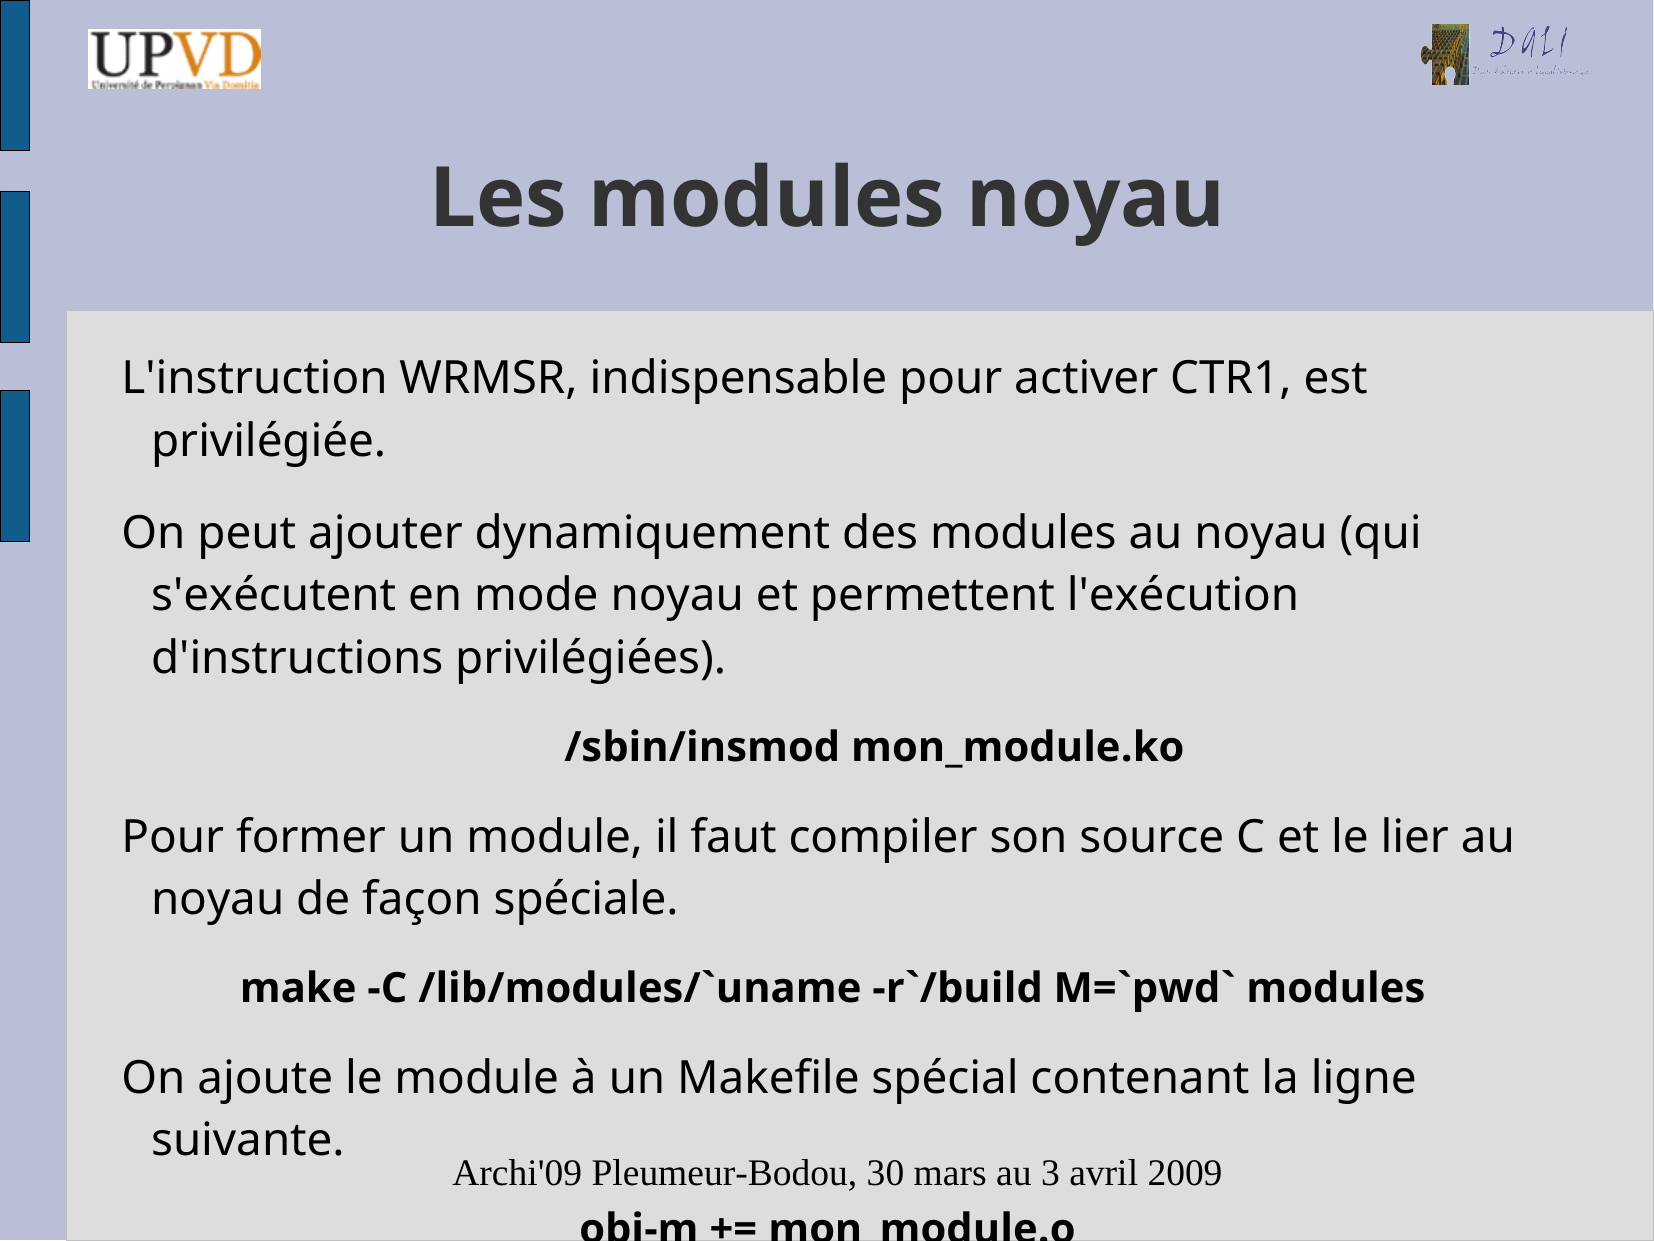

# Les modules noyau
L'instruction WRMSR, indispensable pour activer CTR1, est privilégiée.
On peut ajouter dynamiquement des modules au noyau (qui s'exécutent en mode noyau et permettent l'exécution d'instructions privilégiées).
/sbin/insmod mon_module.ko
Pour former un module, il faut compiler son source C et le lier au noyau de façon spéciale.
 make -C /lib/modules/`uname -r`/build M=`pwd` modules
On ajoute le module à un Makefile spécial contenant la ligne suivante.
obj-m += mon_module.o
Archi'09 Pleumeur-Bodou, 30 mars au 3 avril 2009